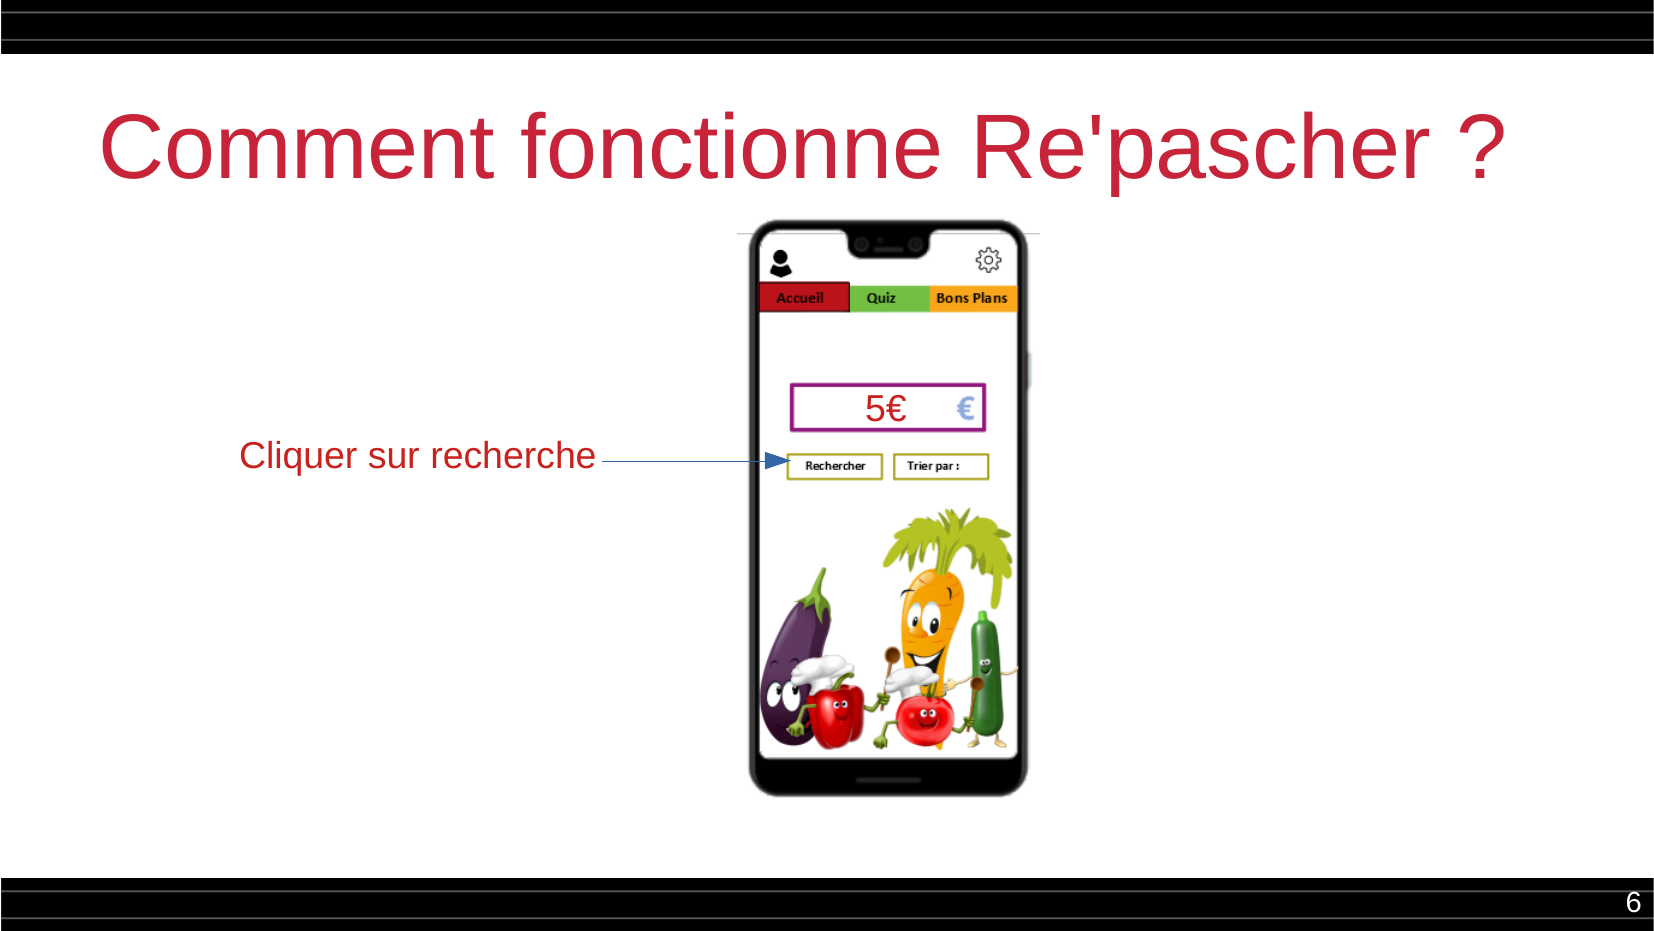

# Comment fonctionne Re'pascher ?
5€
Cliquer sur recherche